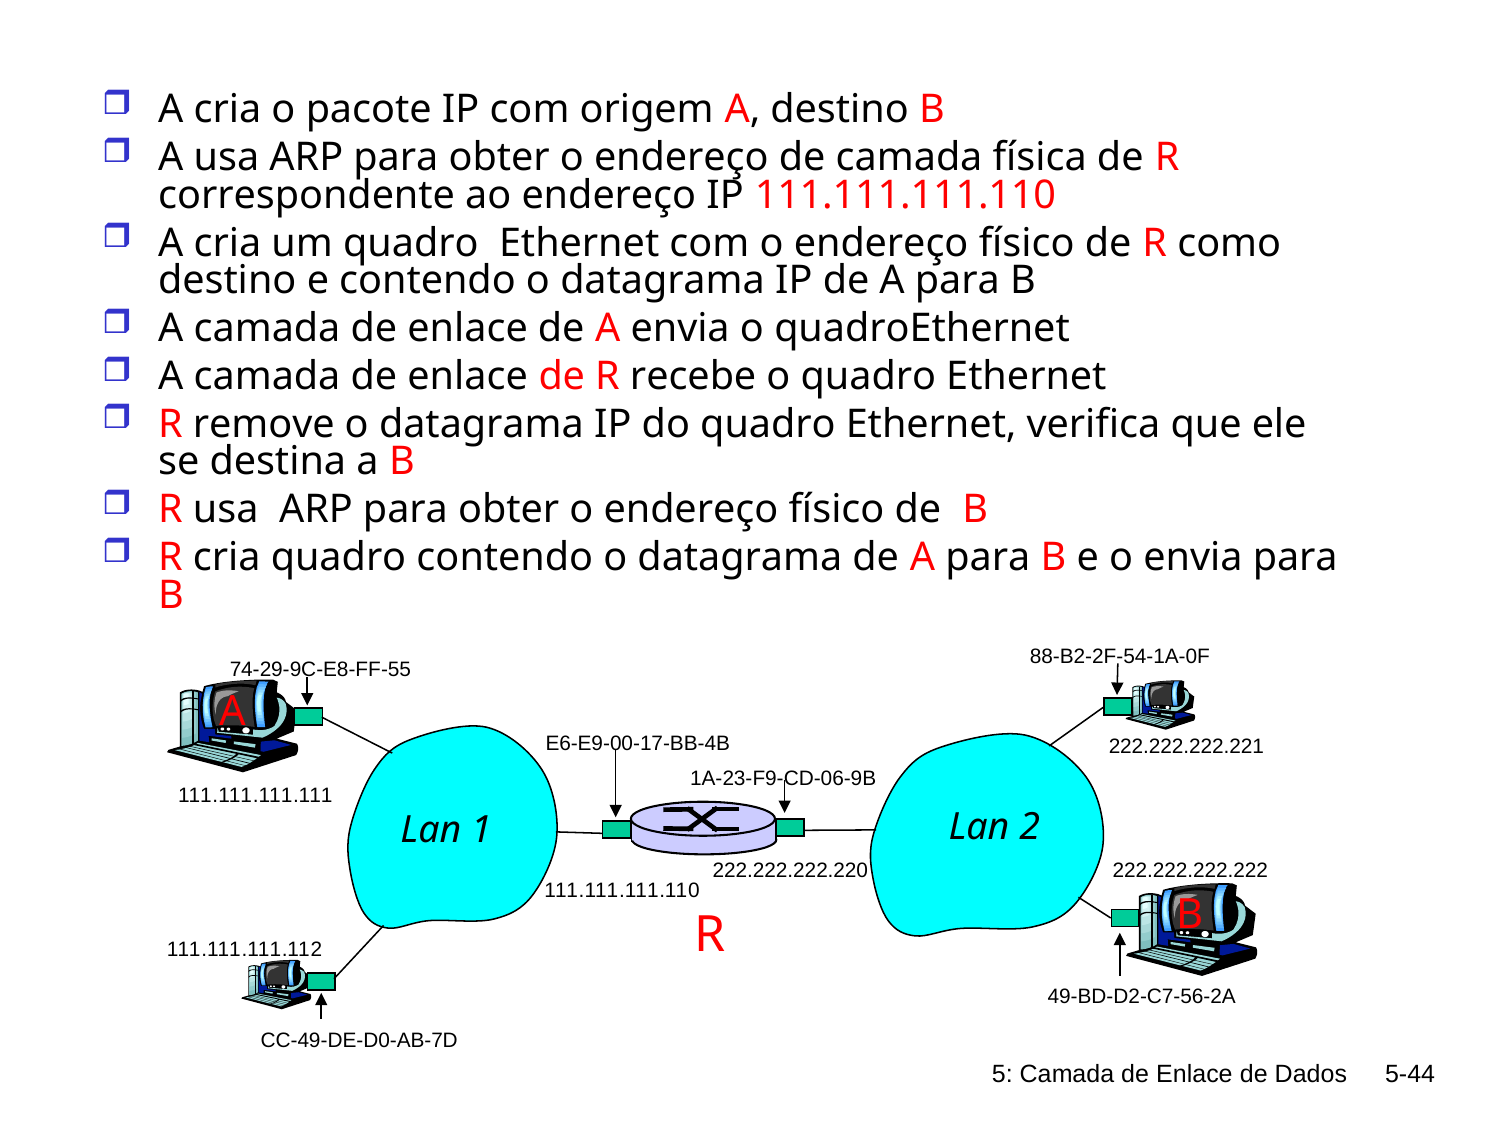

# A cria o pacote IP com origem A, destino B
A usa ARP para obter o endereço de camada física de R correspondente ao endereço IP 111.111.111.110
A cria um quadro Ethernet com o endereço físico de R como destino e contendo o datagrama IP de A para B
A camada de enlace de A envia o quadroEthernet
A camada de enlace de R recebe o quadro Ethernet
R remove o datagrama IP do quadro Ethernet, verifica que ele se destina a B
R usa ARP para obter o endereço físico de B
R cria quadro contendo o datagrama de A para B e o envia para B
88-B2-2F-54-1A-0F
74-29-9C-E8-FF-55
A
E6-E9-00-17-BB-4B
222.222.222.221
1A-23-F9-CD-06-9B
111.111.111.111
Lan 2
Lan 1
222.222.222.222
222.222.222.220
111.111.111.110
B
R
111.111.111.112
49-BD-D2-C7-56-2A
CC-49-DE-D0-AB-7D
5: Camada de Enlace de Dados